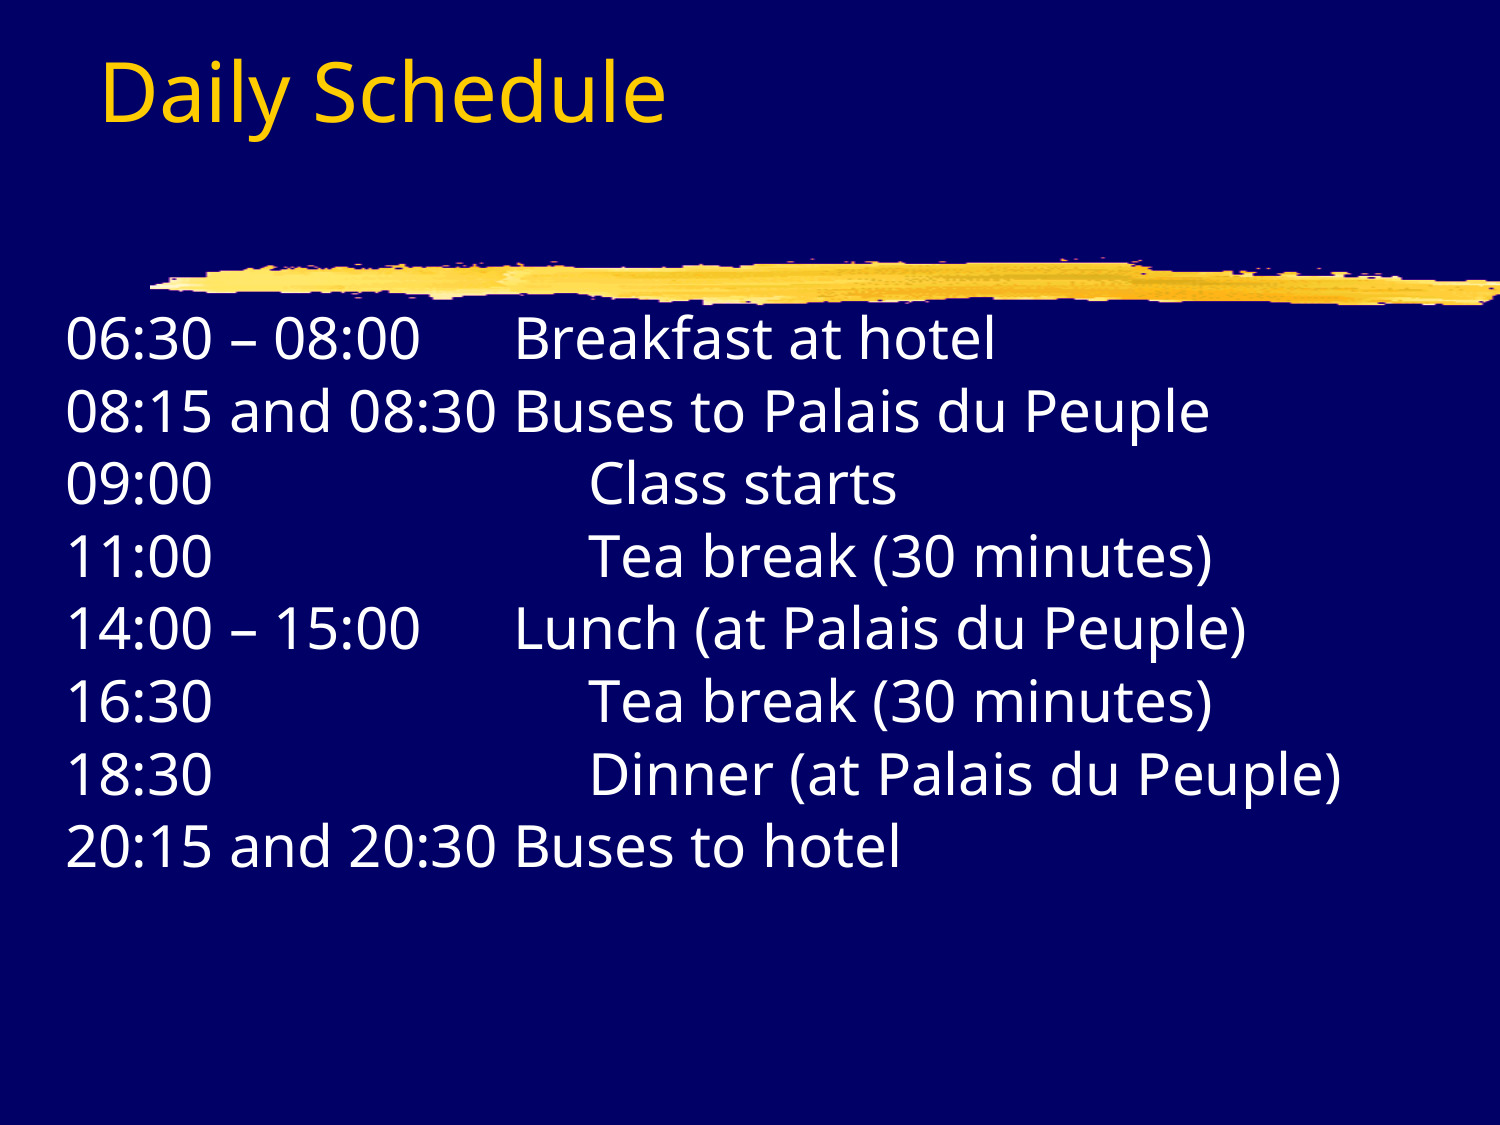

# Daily Schedule
06:30 – 08:00		Breakfast at hotel
08:15 and 08:30	Buses to Palais du Peuple
09:00					Class starts
11:00					Tea break (30 minutes)
14:00 – 15:00		Lunch (at Palais du Peuple)
16:30					Tea break (30 minutes)
18:30					Dinner (at Palais du Peuple)
20:15 and 20:30	Buses to hotel